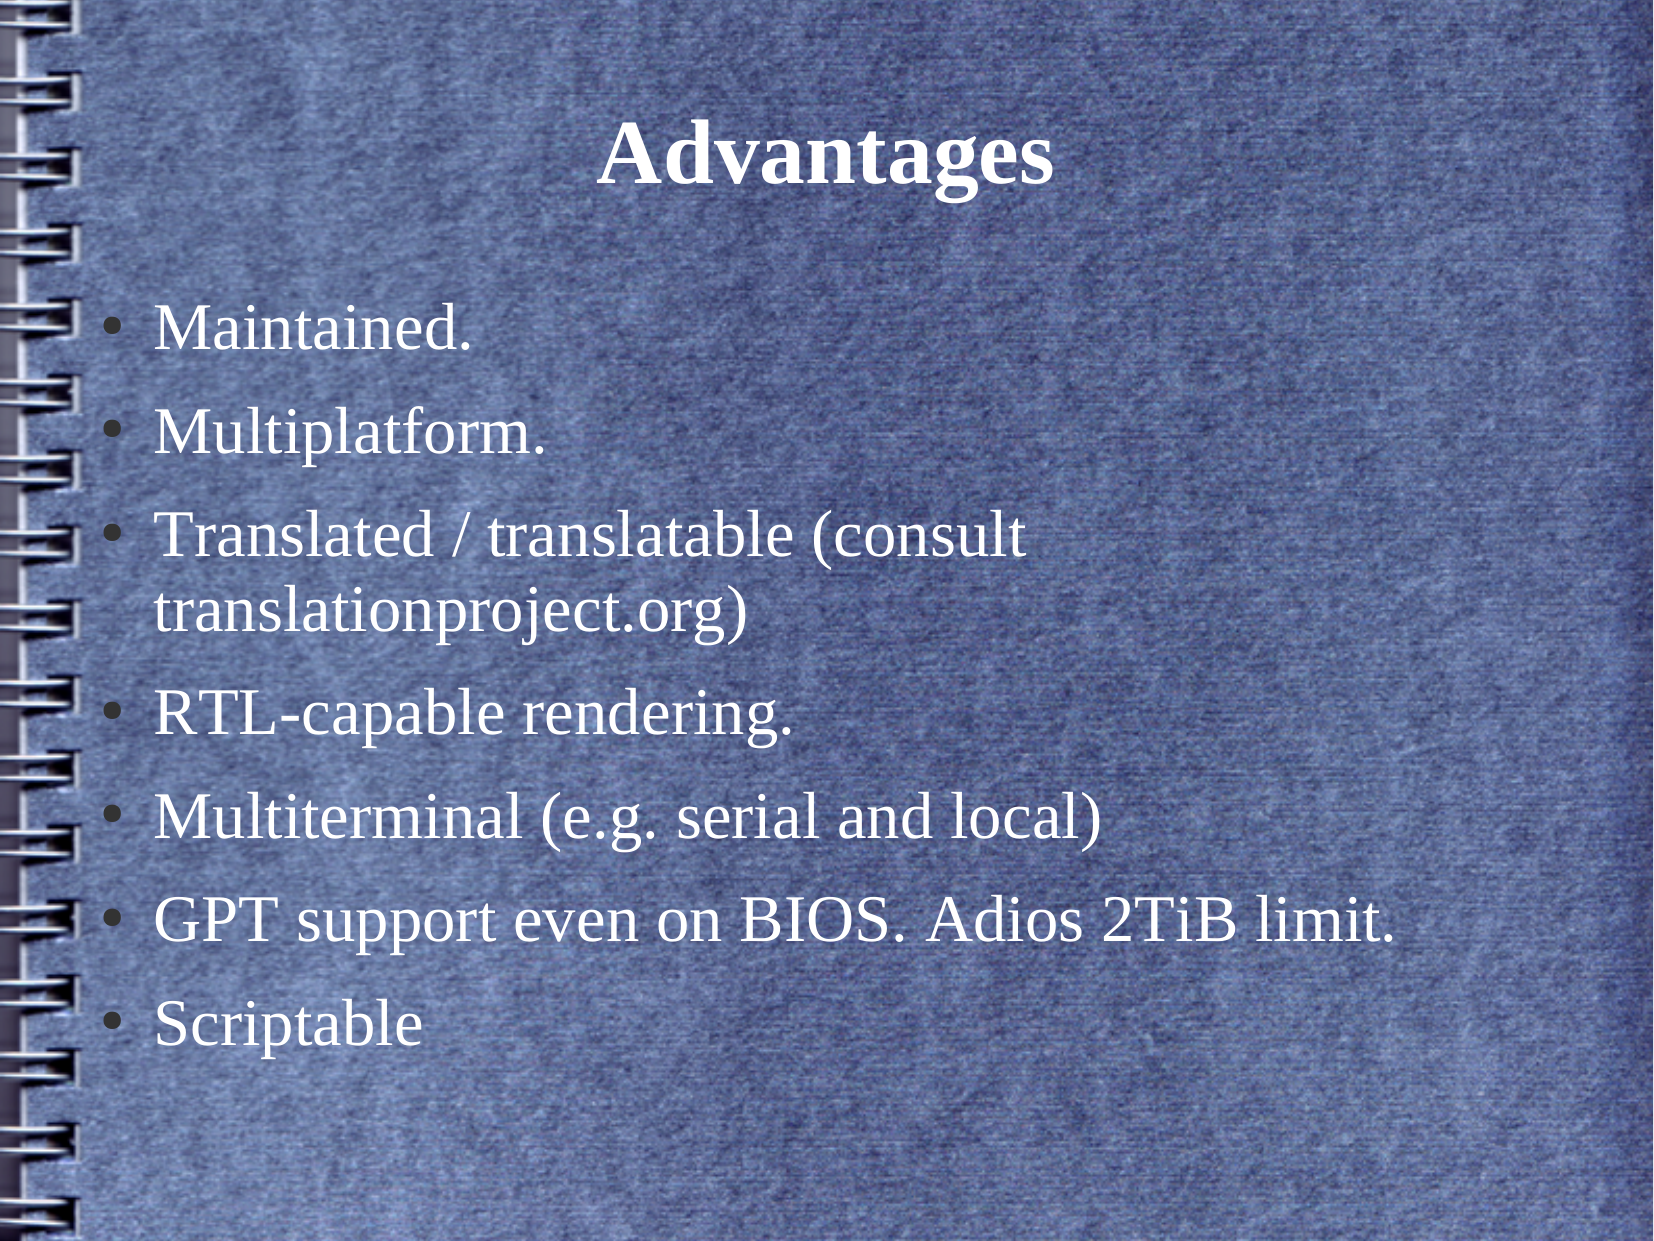

# Advantages
Maintained.
Multiplatform.
Translated / translatable (consult translationproject.org)
RTL-capable rendering.
Multiterminal (e.g. serial and local)
GPT support even on BIOS. Adios 2TiB limit.
Scriptable